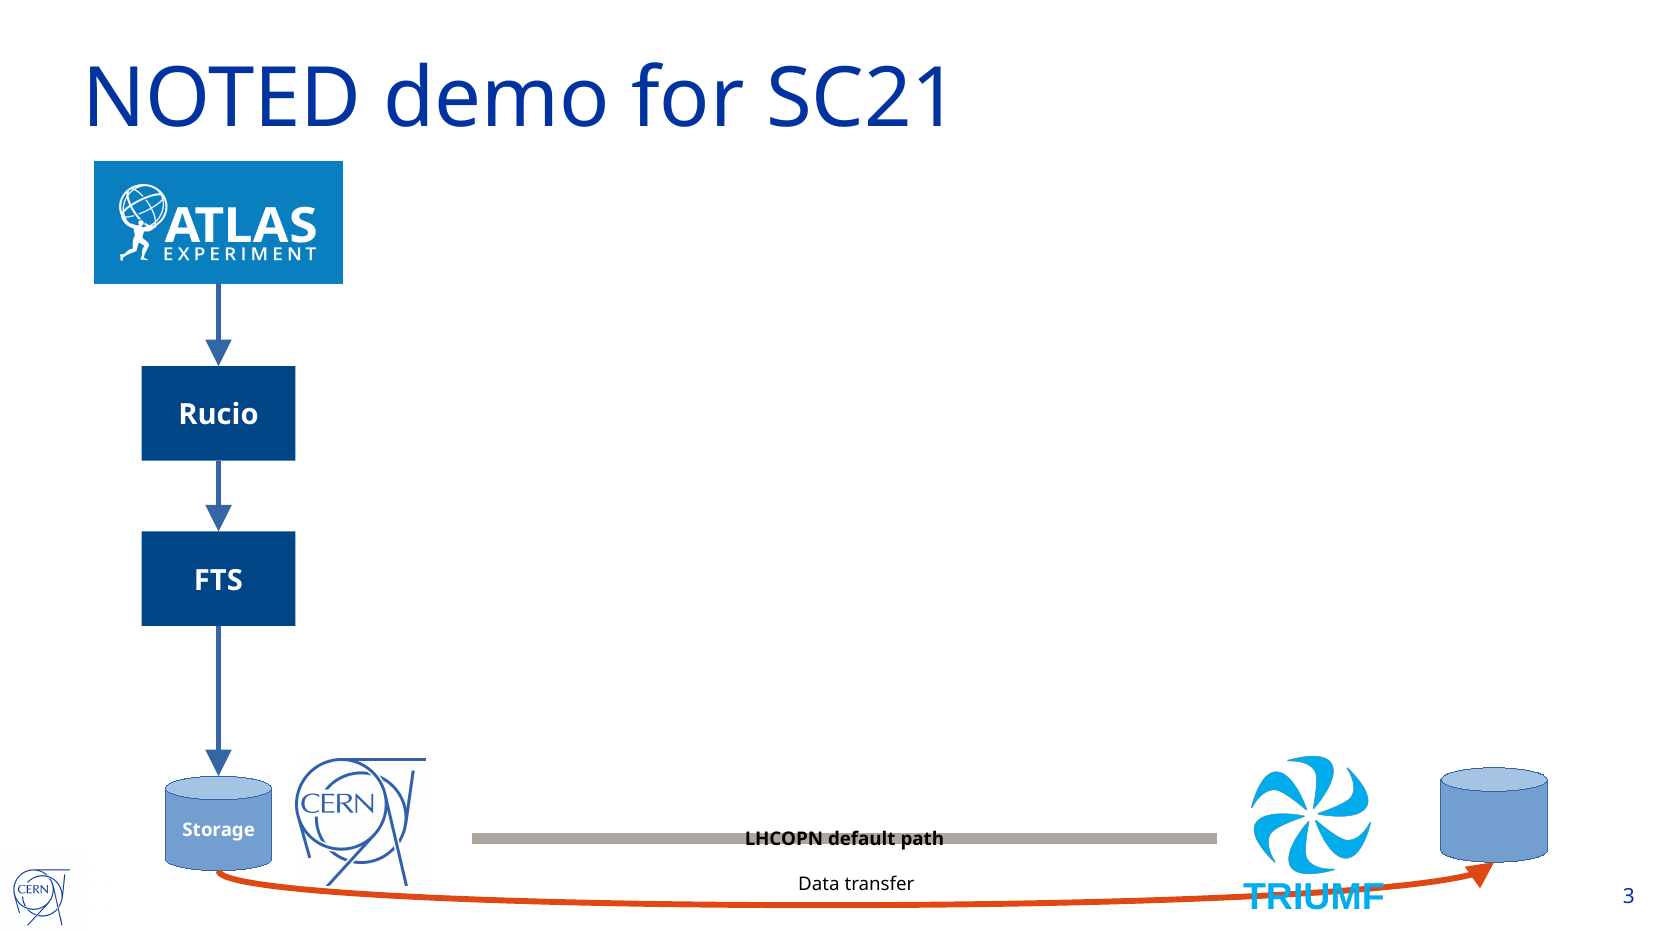

# NOTED demo for SC21
Rucio
FTS
Storage
LHCOPN default path
TRIUMF